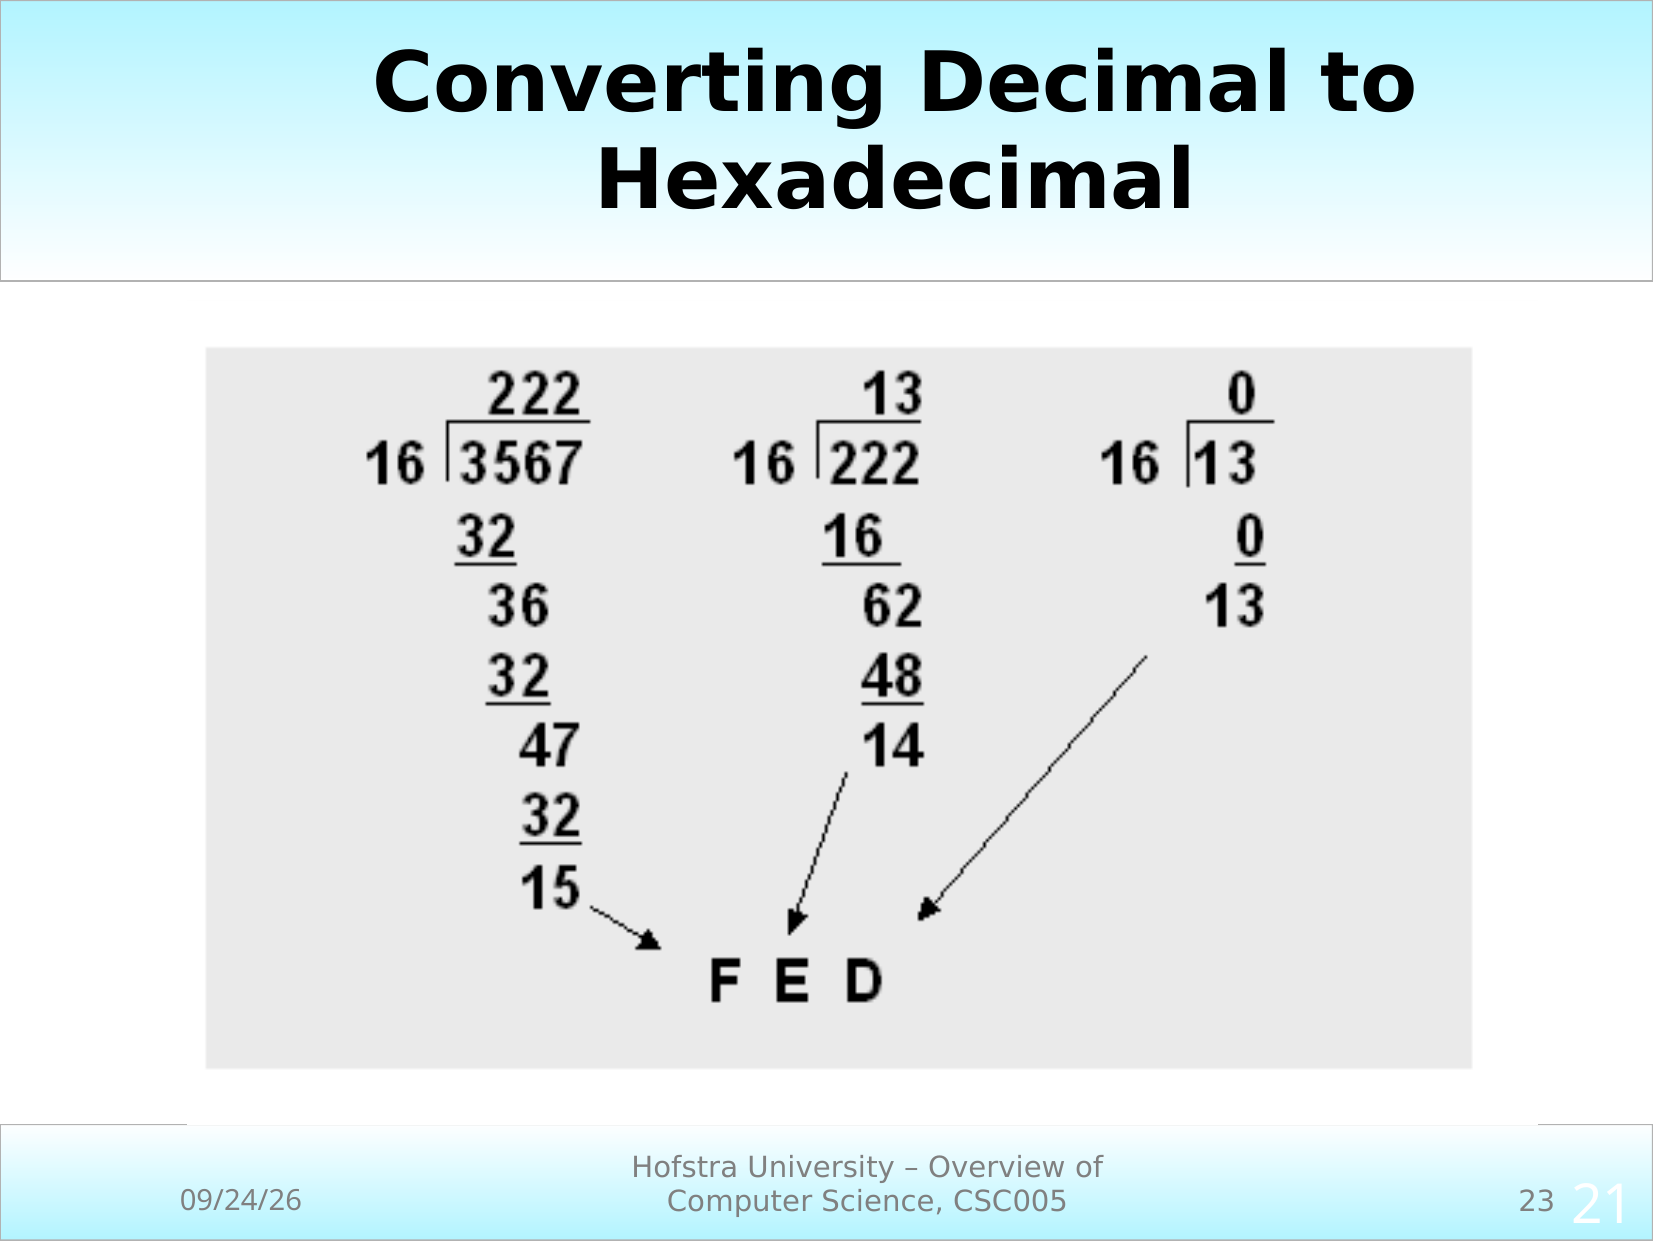

# Converting Decimal to Hexadecimal
23
21